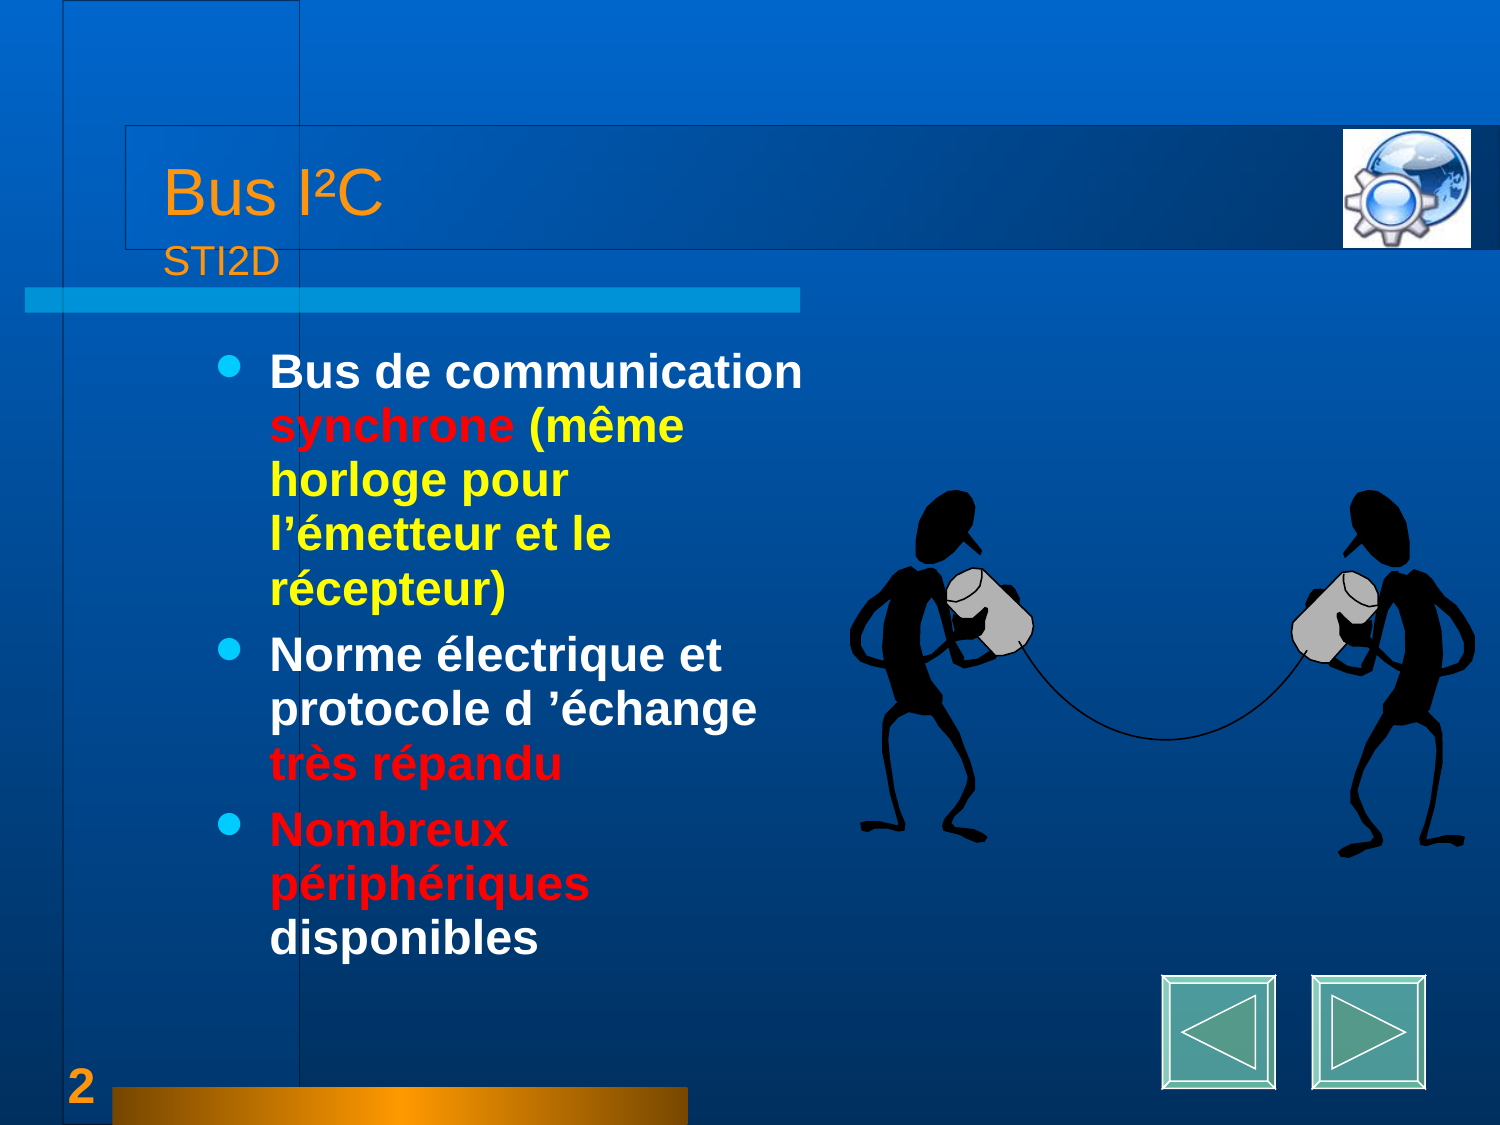

# Bus de communication synchrone (même horloge pour l’émetteur et le récepteur)
Norme électrique et protocole d ’échange très répandu
Nombreux périphériques disponibles